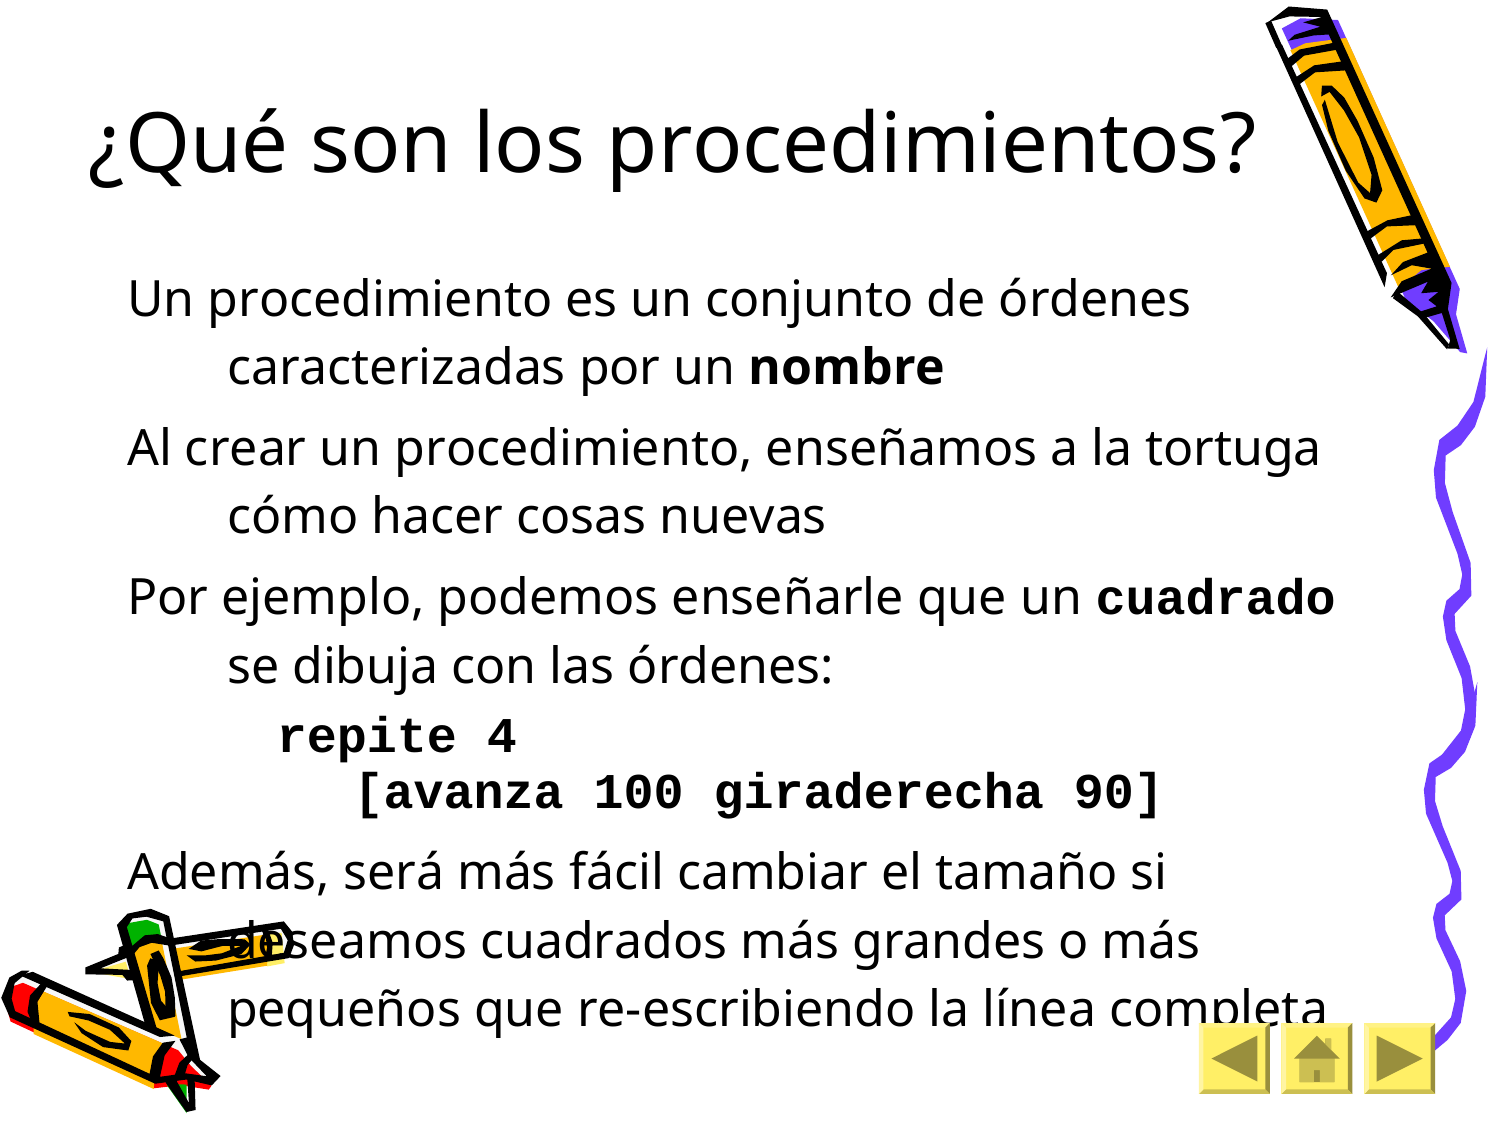

# ¿Qué son los procedimientos?
Un procedimiento es un conjunto de órdenes caracterizadas por un nombre
Al crear un procedimiento, enseñamos a la tortuga cómo hacer cosas nuevas
Por ejemplo, podemos enseñarle que un cuadrado se dibuja con las órdenes:
		repite 4
 [avanza 100 giraderecha 90]
Además, será más fácil cambiar el tamaño si deseamos cuadrados más grandes o más pequeños que re-escribiendo la línea completa